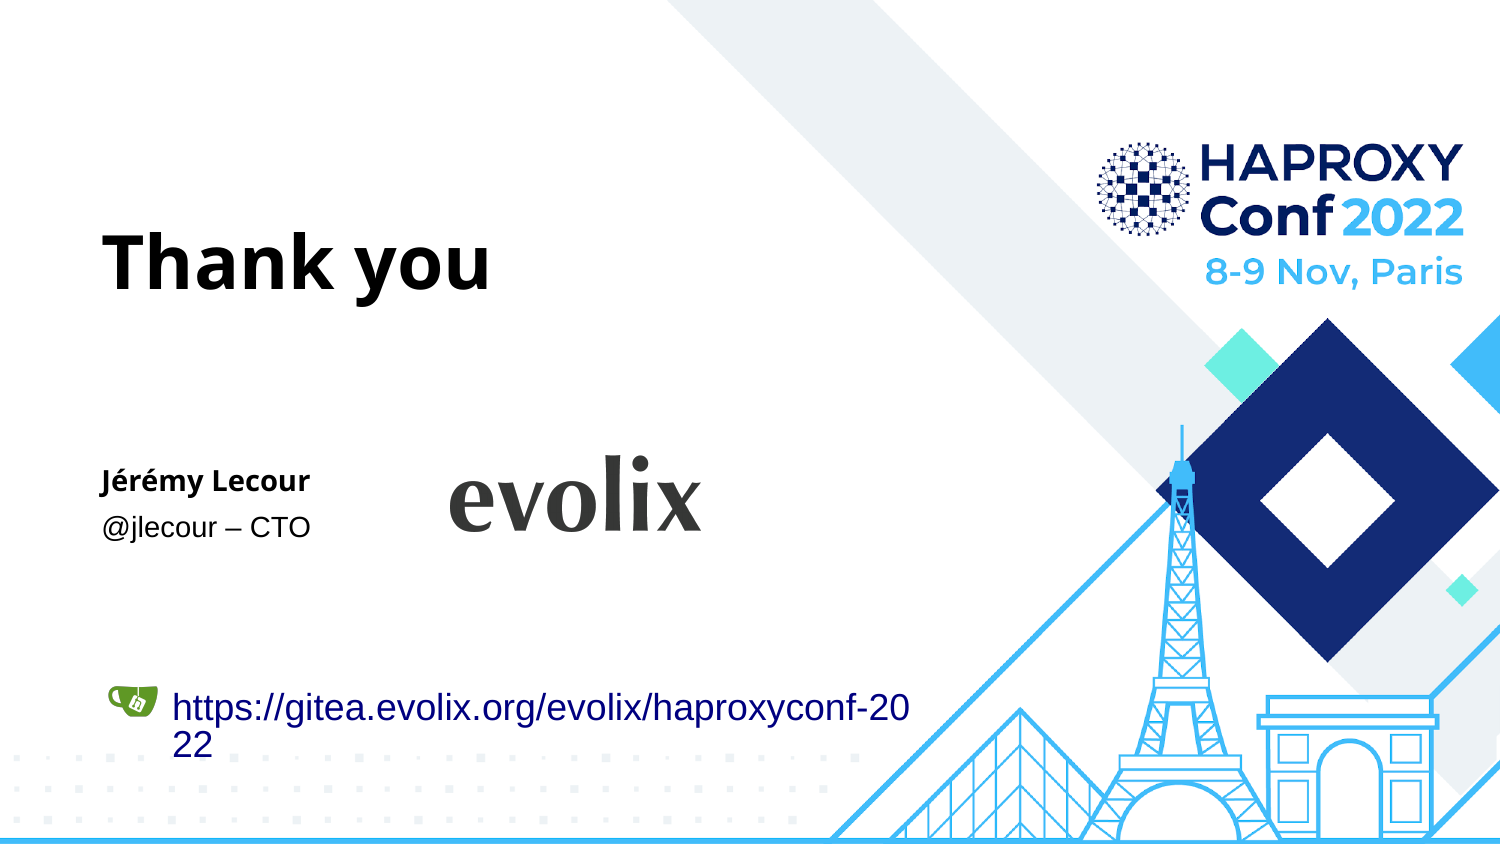

# Thank you
Jérémy Lecour
@jlecour – CTO
https://gitea.evolix.org/evolix/haproxyconf-2022